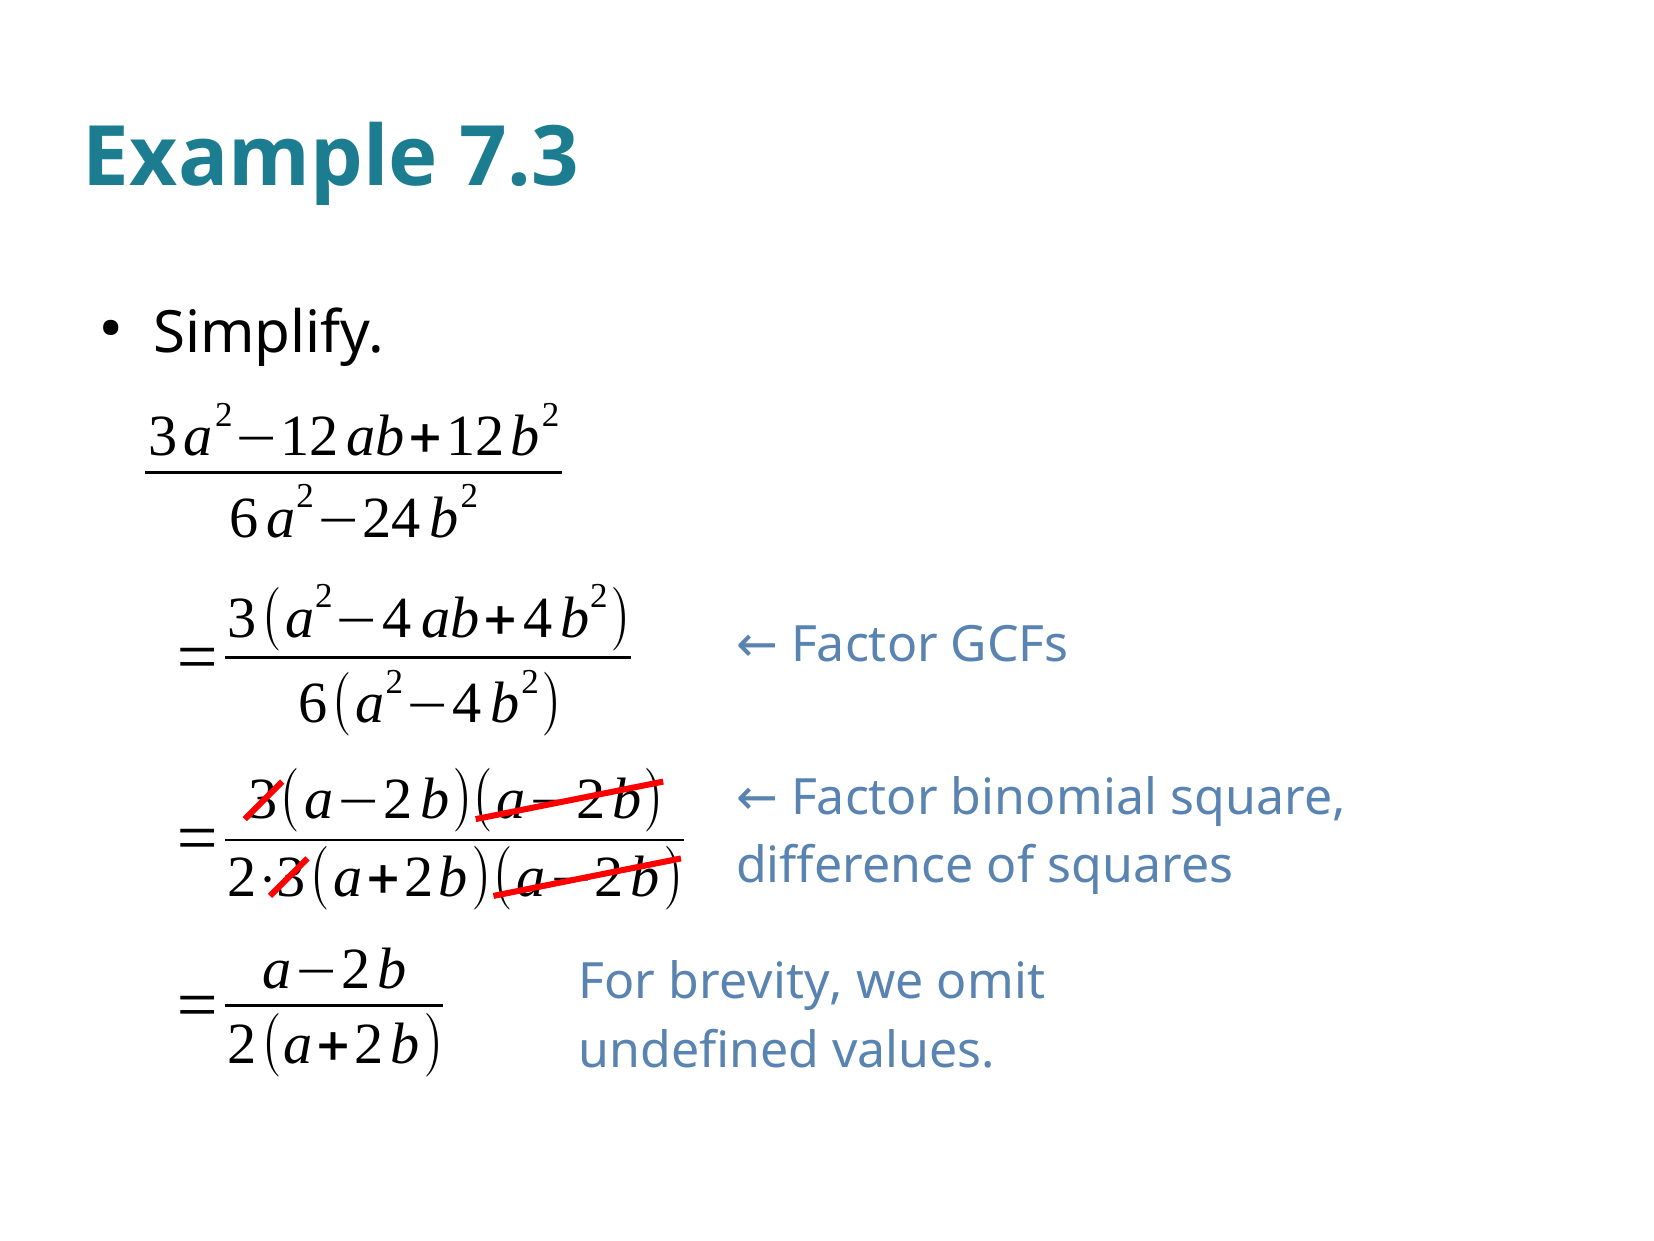

# Example 7.3
Simplify.
← Factor GCFs
← Factor binomial square, difference of squares
For brevity, we omit undefined values.